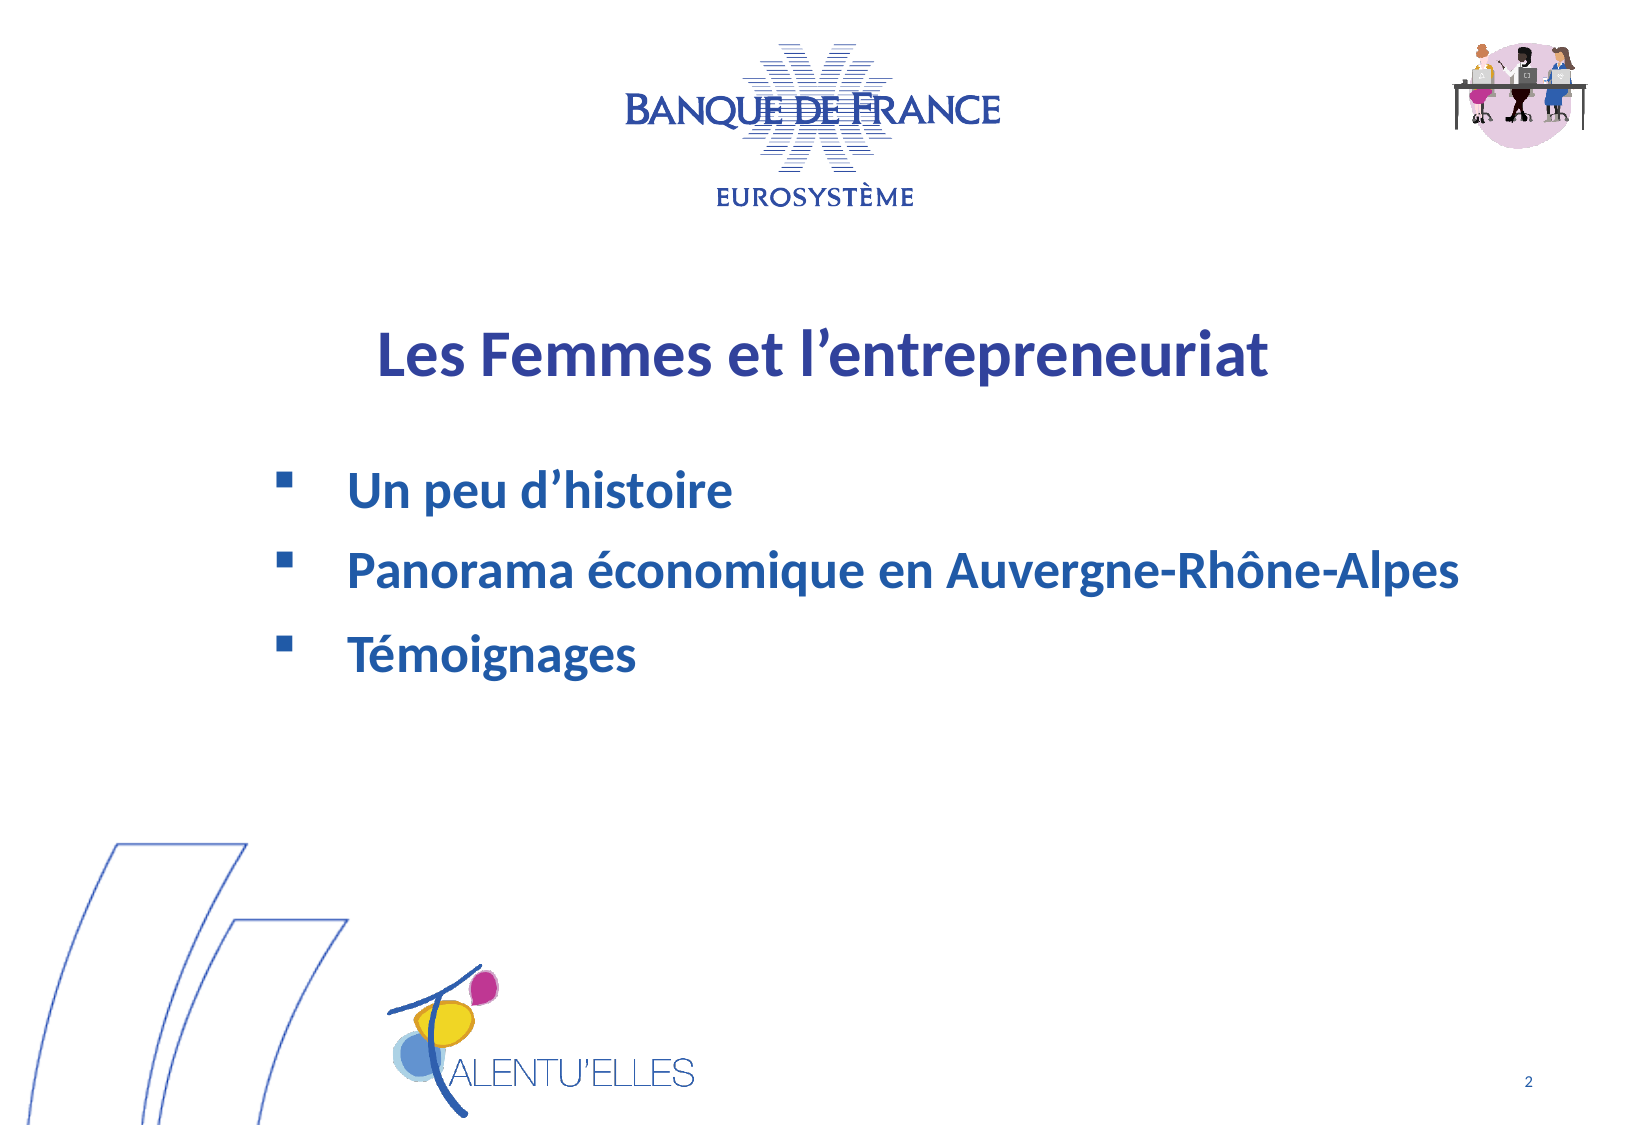

Les Femmes et l’entrepreneuriat
Un peu d’histoire
Panorama économique en Auvergne-Rhône-Alpes
Témoignages